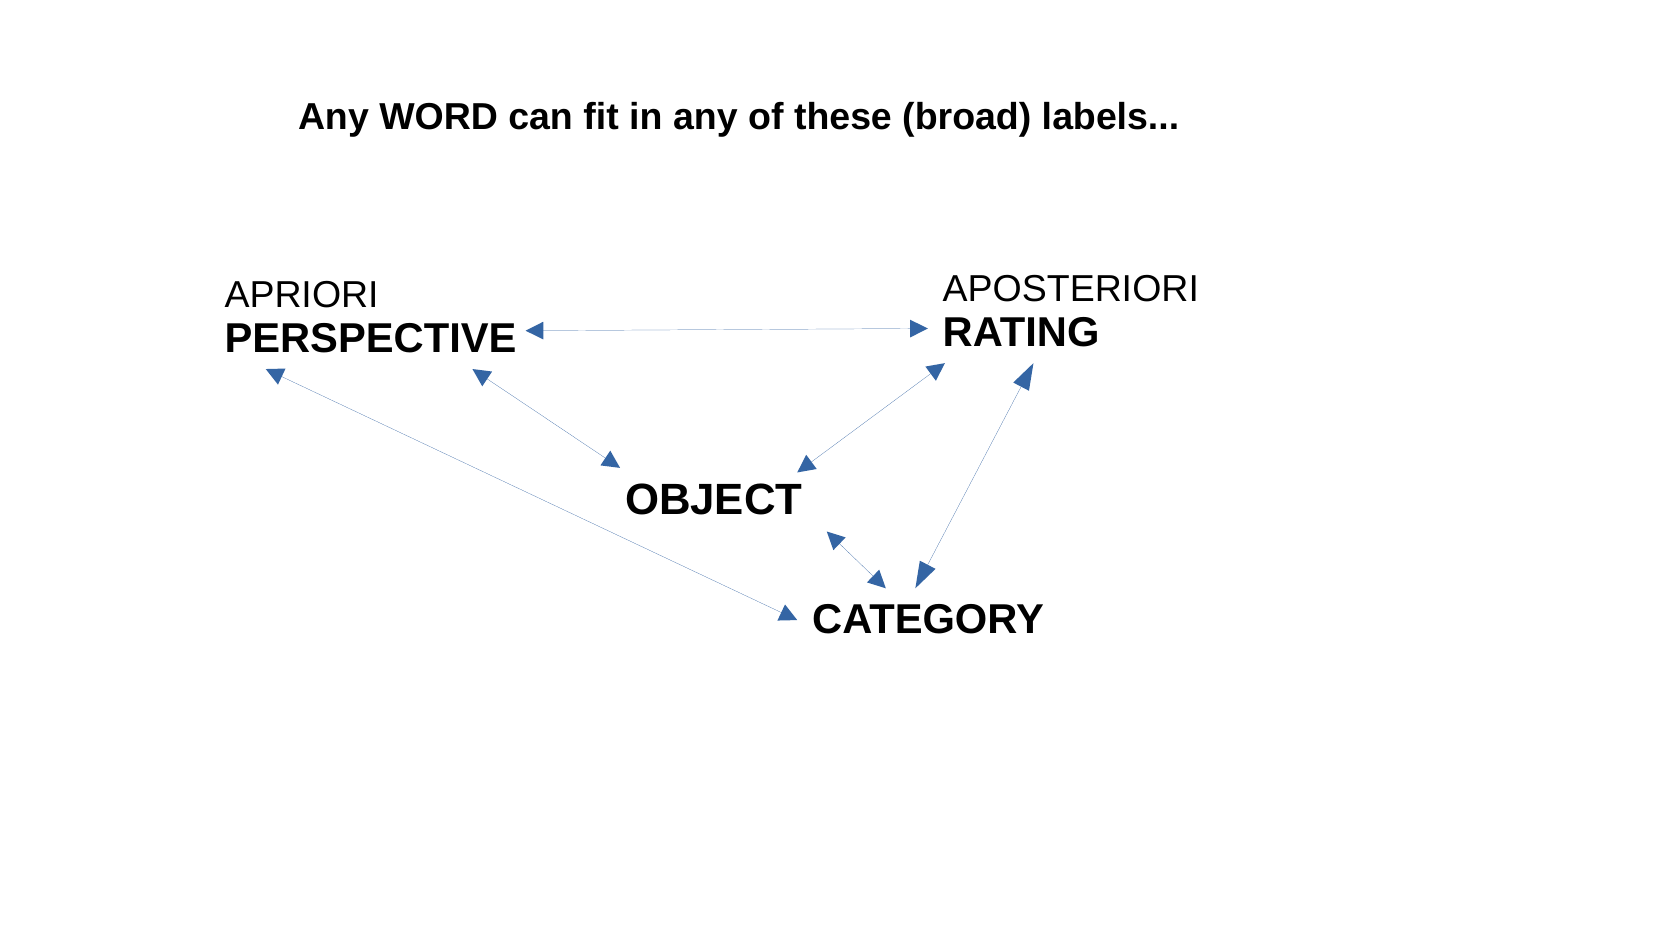

Any WORD can fit in any of these (broad) labels...
APOSTERIORI
RATING
APRIORI
PERSPECTIVE
 OBJECT
CATEGORY